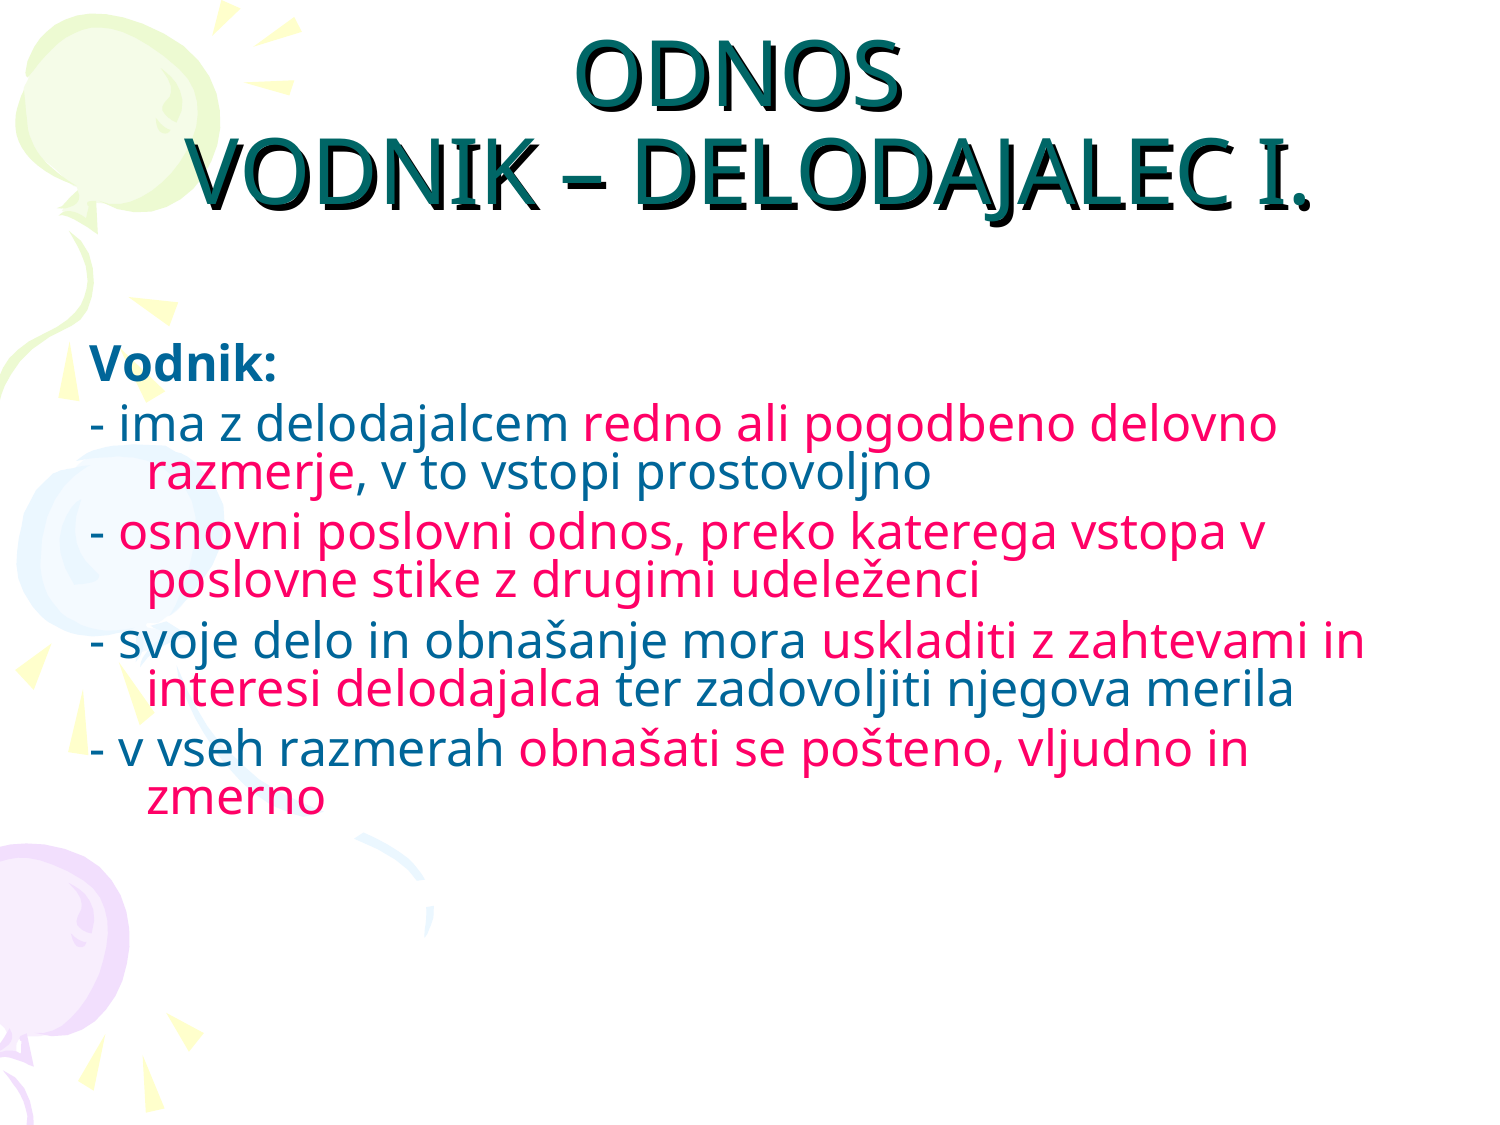

# ODNOS VODNIK – DELODAJALEC I.
Vodnik:
- ima z delodajalcem redno ali pogodbeno delovno razmerje, v to vstopi prostovoljno
- osnovni poslovni odnos, preko katerega vstopa v poslovne stike z drugimi udeleženci
- svoje delo in obnašanje mora uskladiti z zahtevami in interesi delodajalca ter zadovoljiti njegova merila
- v vseh razmerah obnašati se pošteno, vljudno in zmerno